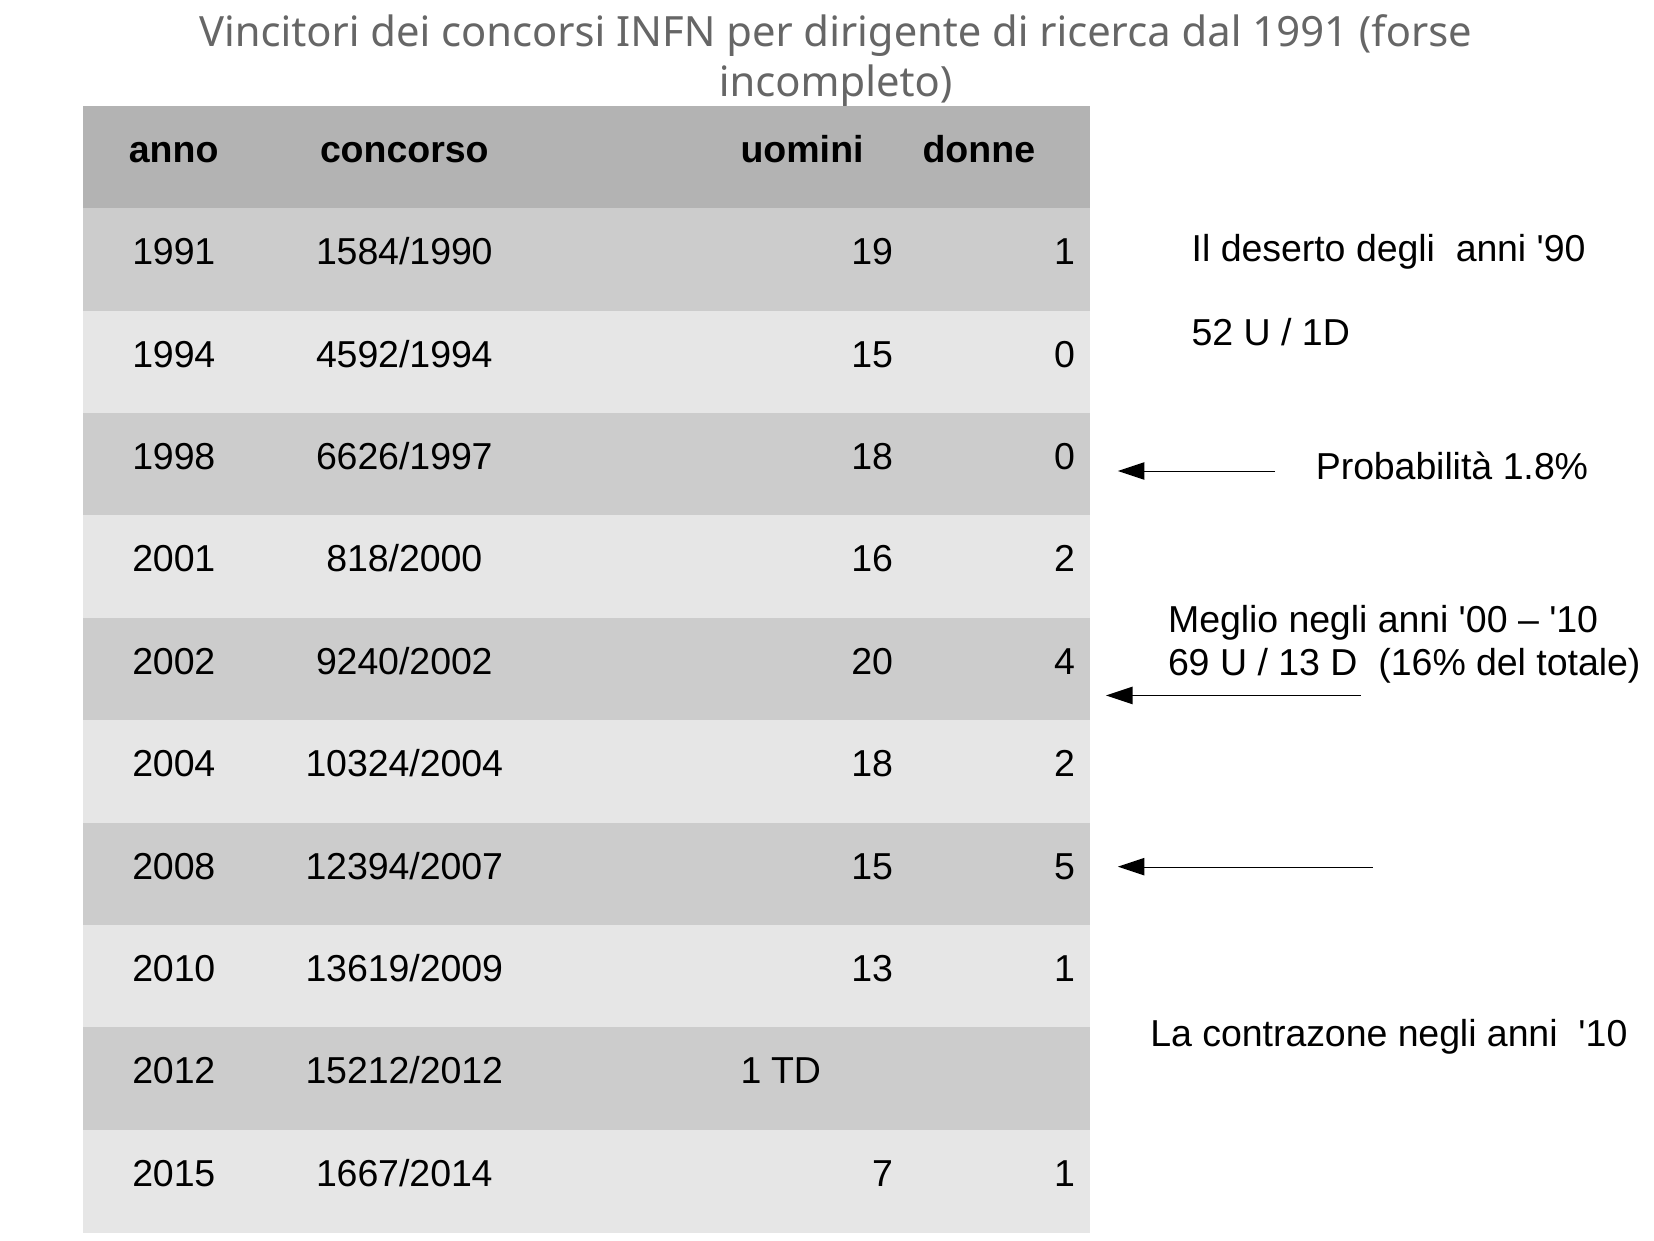

# Vincitori dei concorsi INFN per dirigente di ricerca dal 1991 (forse incompleto)
| anno | concorso | | uomini | donne |
| --- | --- | --- | --- | --- |
| 1991 | 1584/1990 | | 19 | 1 |
| 1994 | 4592/1994 | | 15 | 0 |
| 1998 | 6626/1997 | | 18 | 0 |
| 2001 | 818/2000 | | 16 | 2 |
| 2002 | 9240/2002 | | 20 | 4 |
| 2004 | 10324/2004 | | 18 | 2 |
| 2008 | 12394/2007 | | 15 | 5 |
| 2010 | 13619/2009 | | 13 | 1 |
| 2012 | 15212/2012 | | 1 TD | |
| 2015 | 1667/2014 | | 7 | 1 |
Il deserto degli anni '90
52 U / 1D
Probabilità 1.8%
Meglio negli anni '00 – '10
69 U / 13 D (16% del totale)
La contrazone negli anni '10